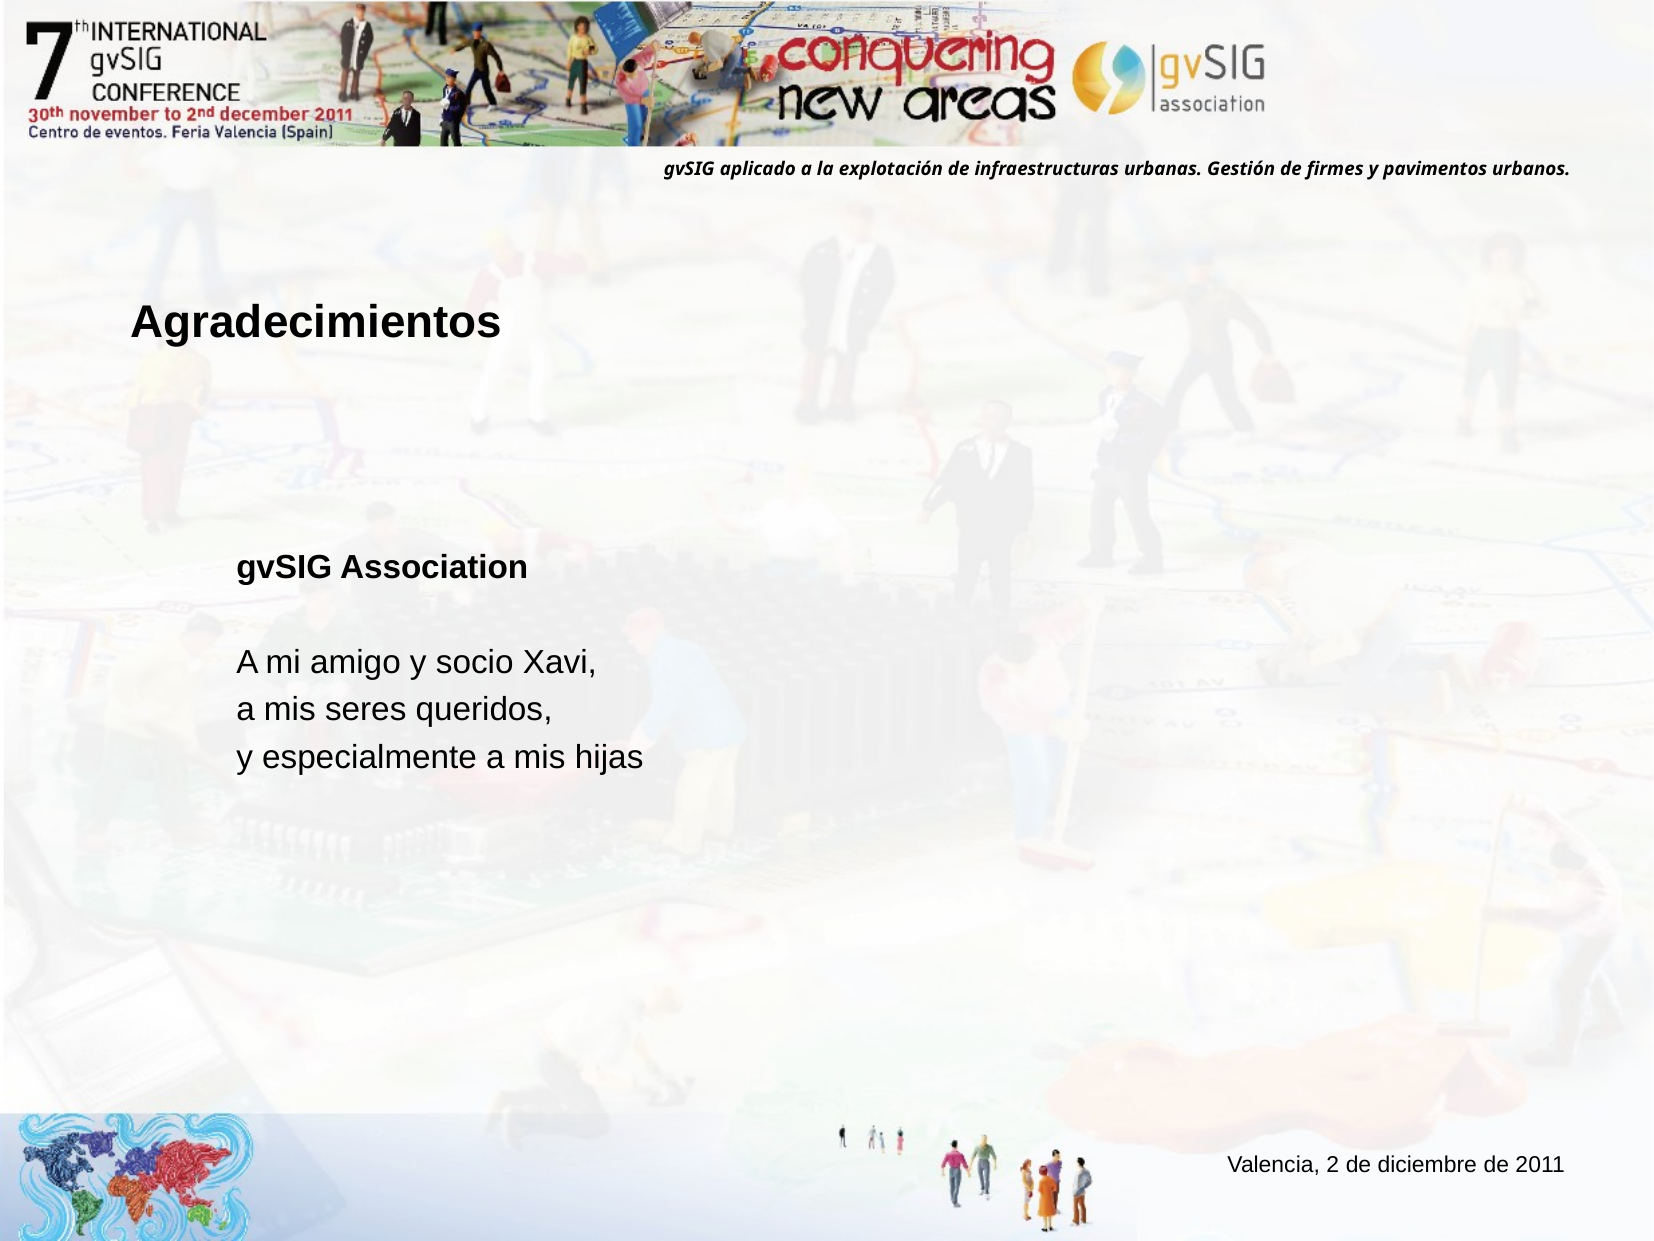

# gvSIG aplicado a la explotación de infraestructuras urbanas. Gestión de firmes y pavimentos urbanos.
 Agradecimientos
gvSIG Association
A mi amigo y socio Xavi,
a mis seres queridos,
y especialmente a mis hijas